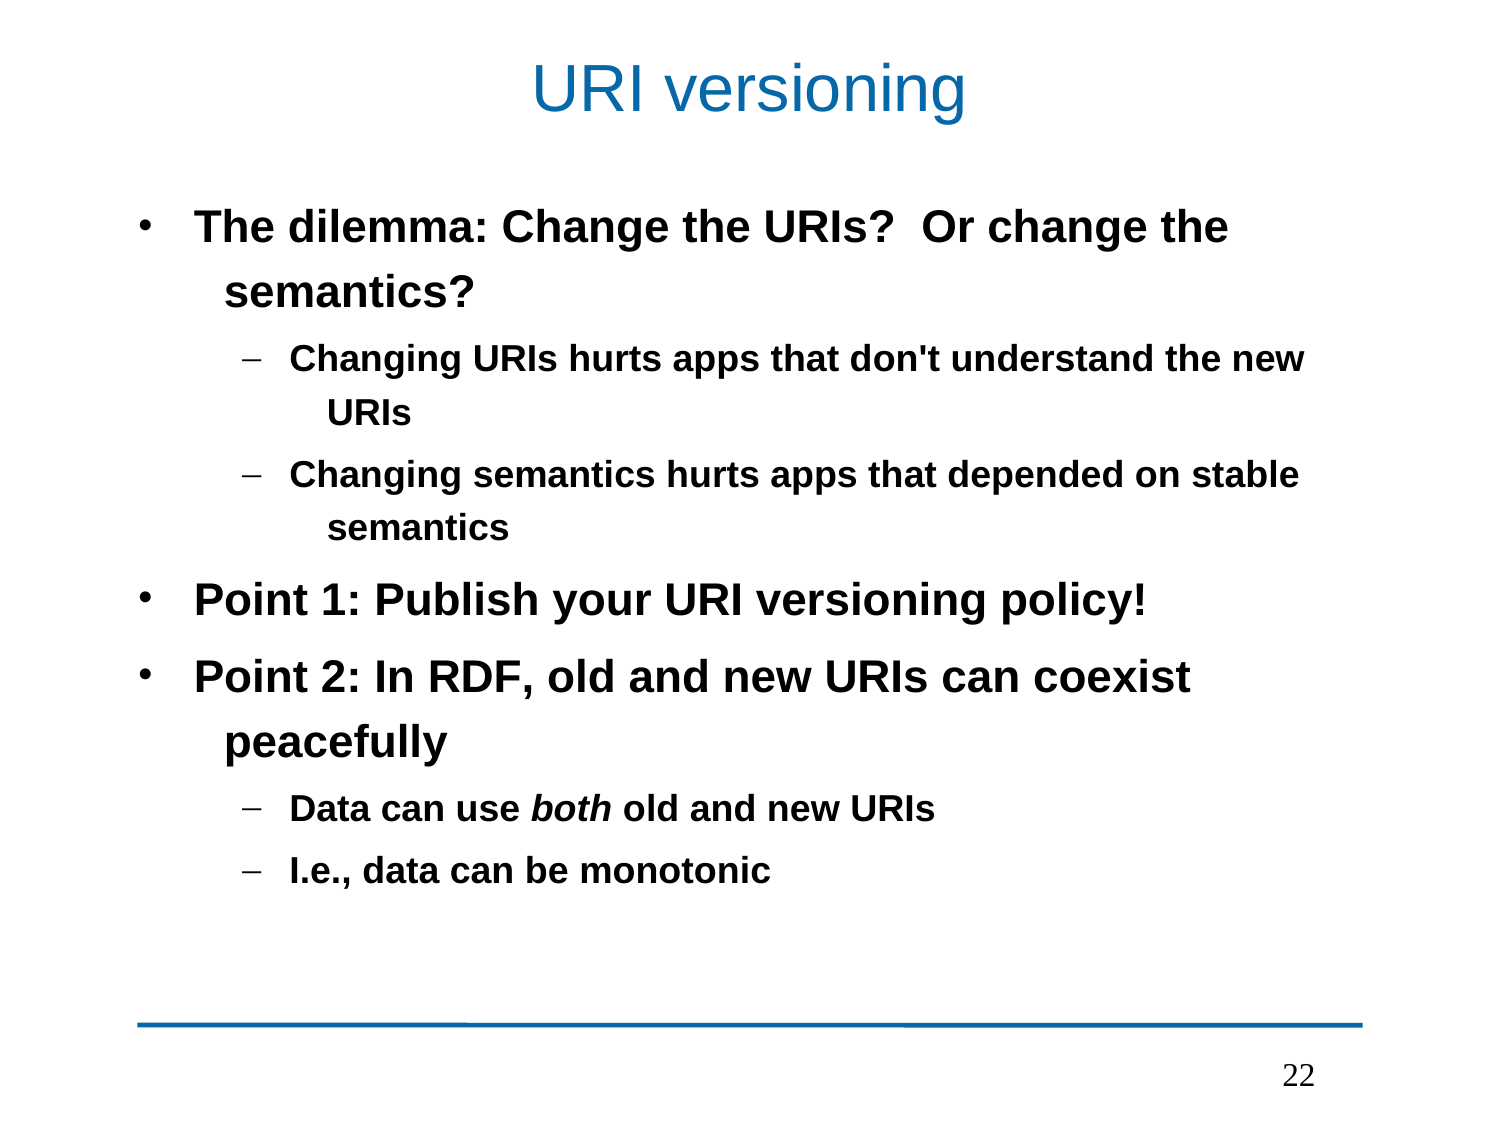

# URI versioning
The dilemma: Change the URIs? Or change the semantics?
Changing URIs hurts apps that don't understand the new URIs
Changing semantics hurts apps that depended on stable semantics
Point 1: Publish your URI versioning policy!
Point 2: In RDF, old and new URIs can coexist peacefully
Data can use both old and new URIs
I.e., data can be monotonic
22